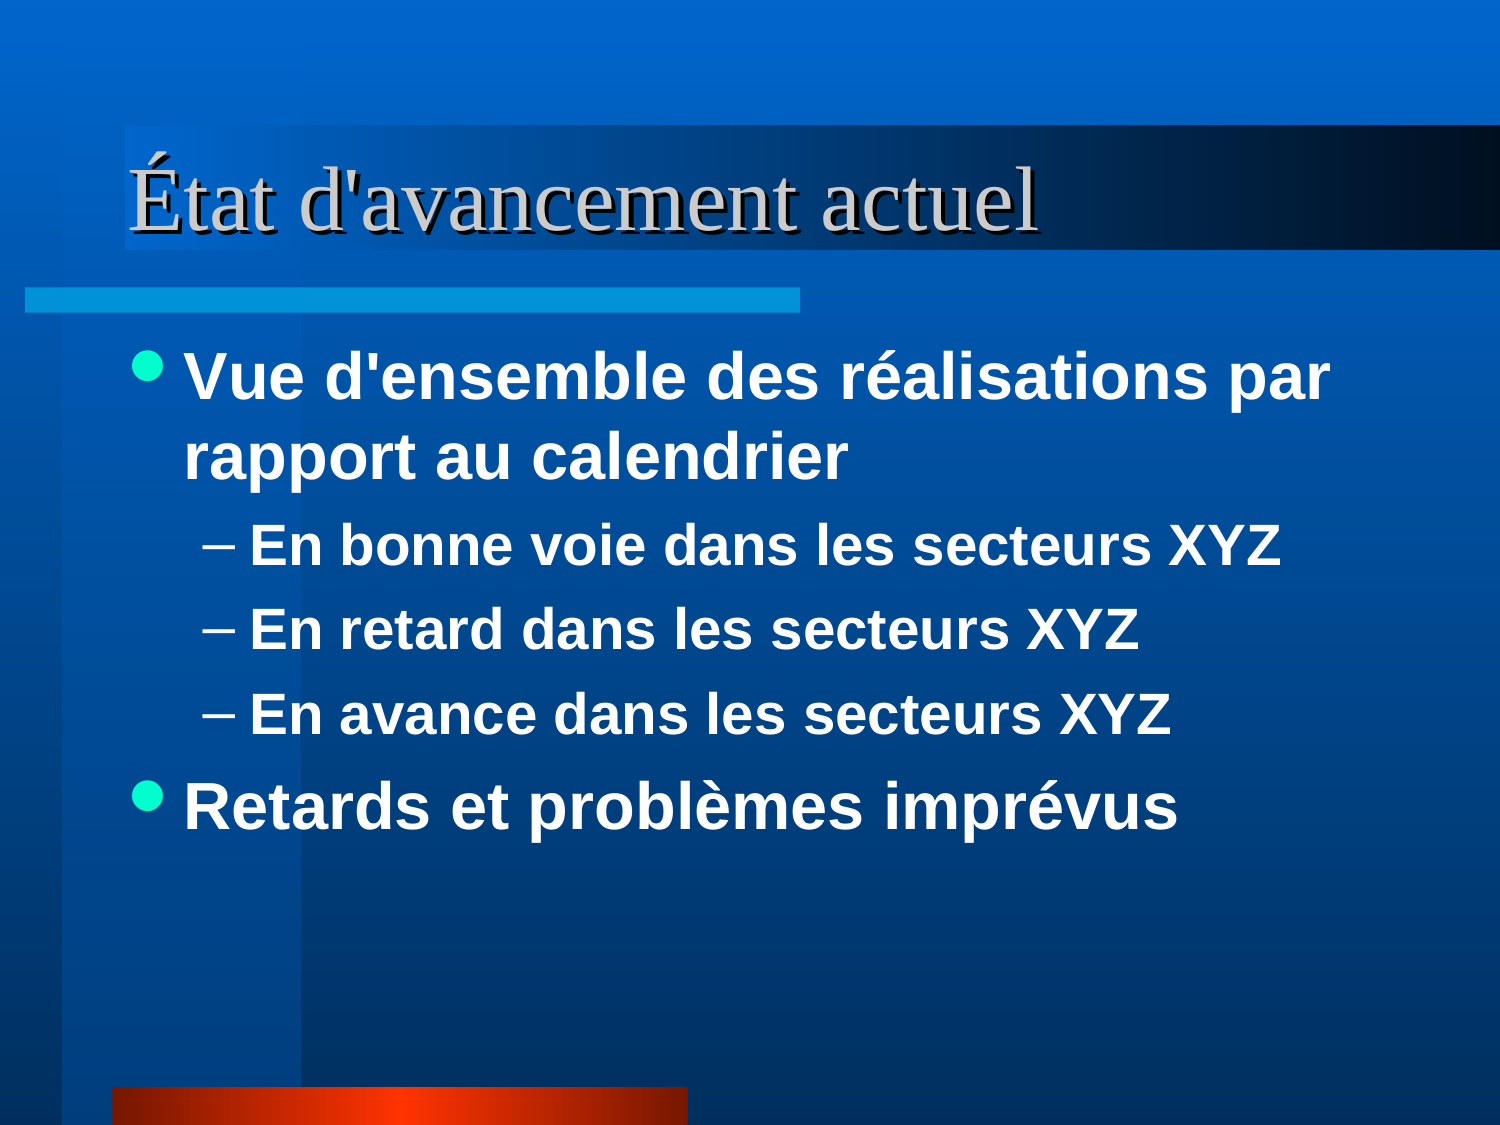

# État d'avancement actuel
Vue d'ensemble des réalisations par rapport au calendrier
En bonne voie dans les secteurs XYZ
En retard dans les secteurs XYZ
En avance dans les secteurs XYZ
Retards et problèmes imprévus